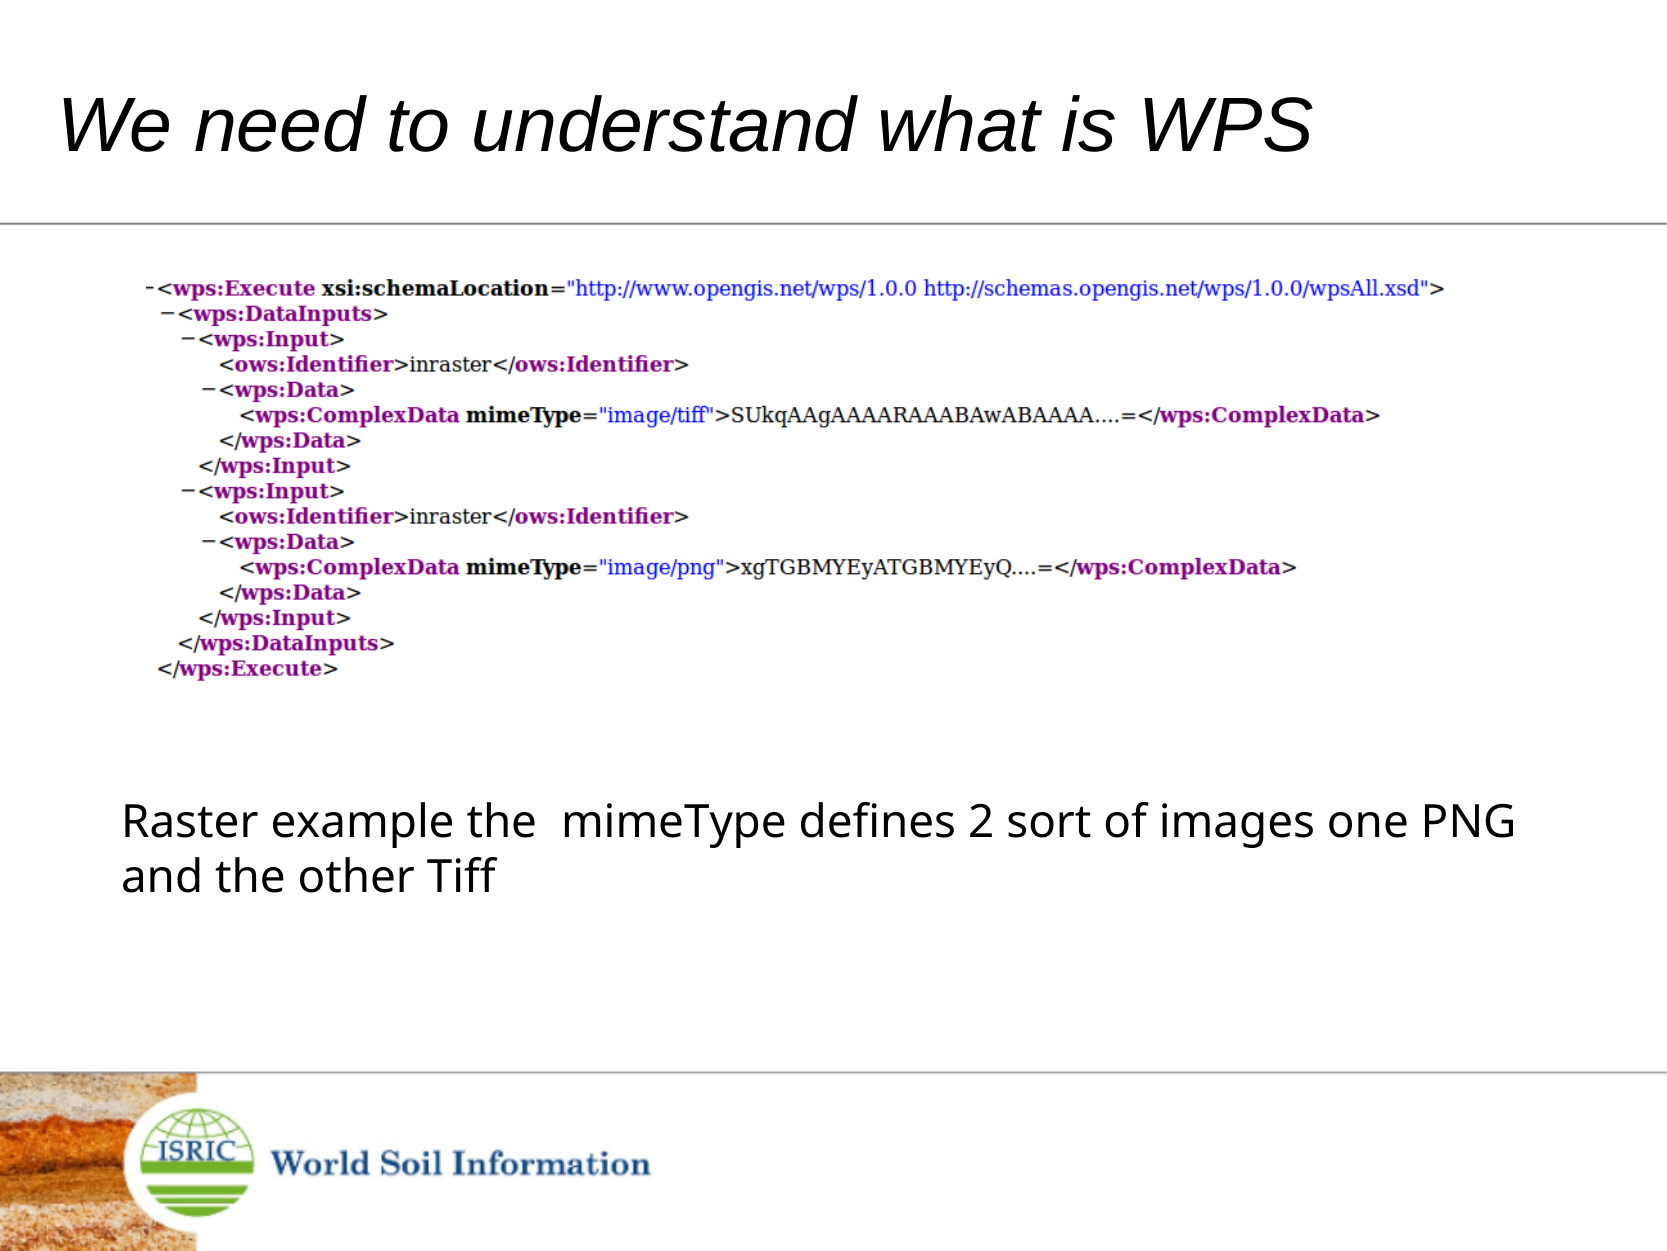

We need to understand what is WPS
Raster example the mimeType defines 2 sort of images one PNG and the other Tiff
#